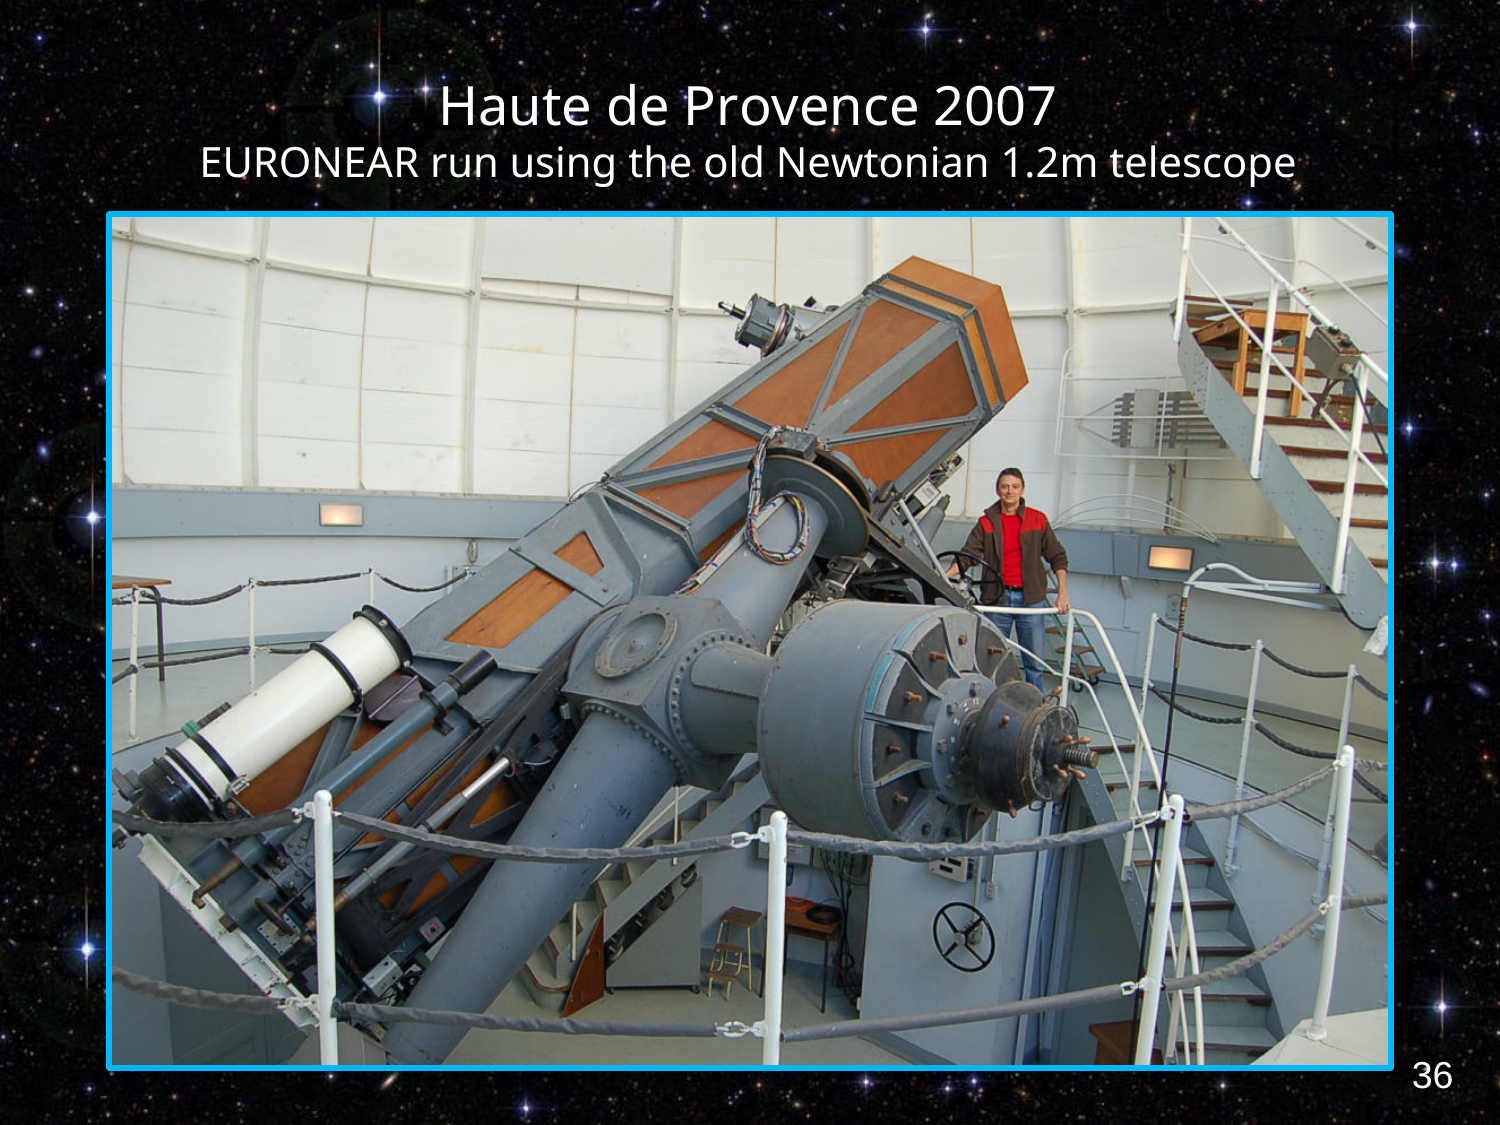

Haute de Provence 2007
EURONEAR run using the old Newtonian 1.2m telescope
36